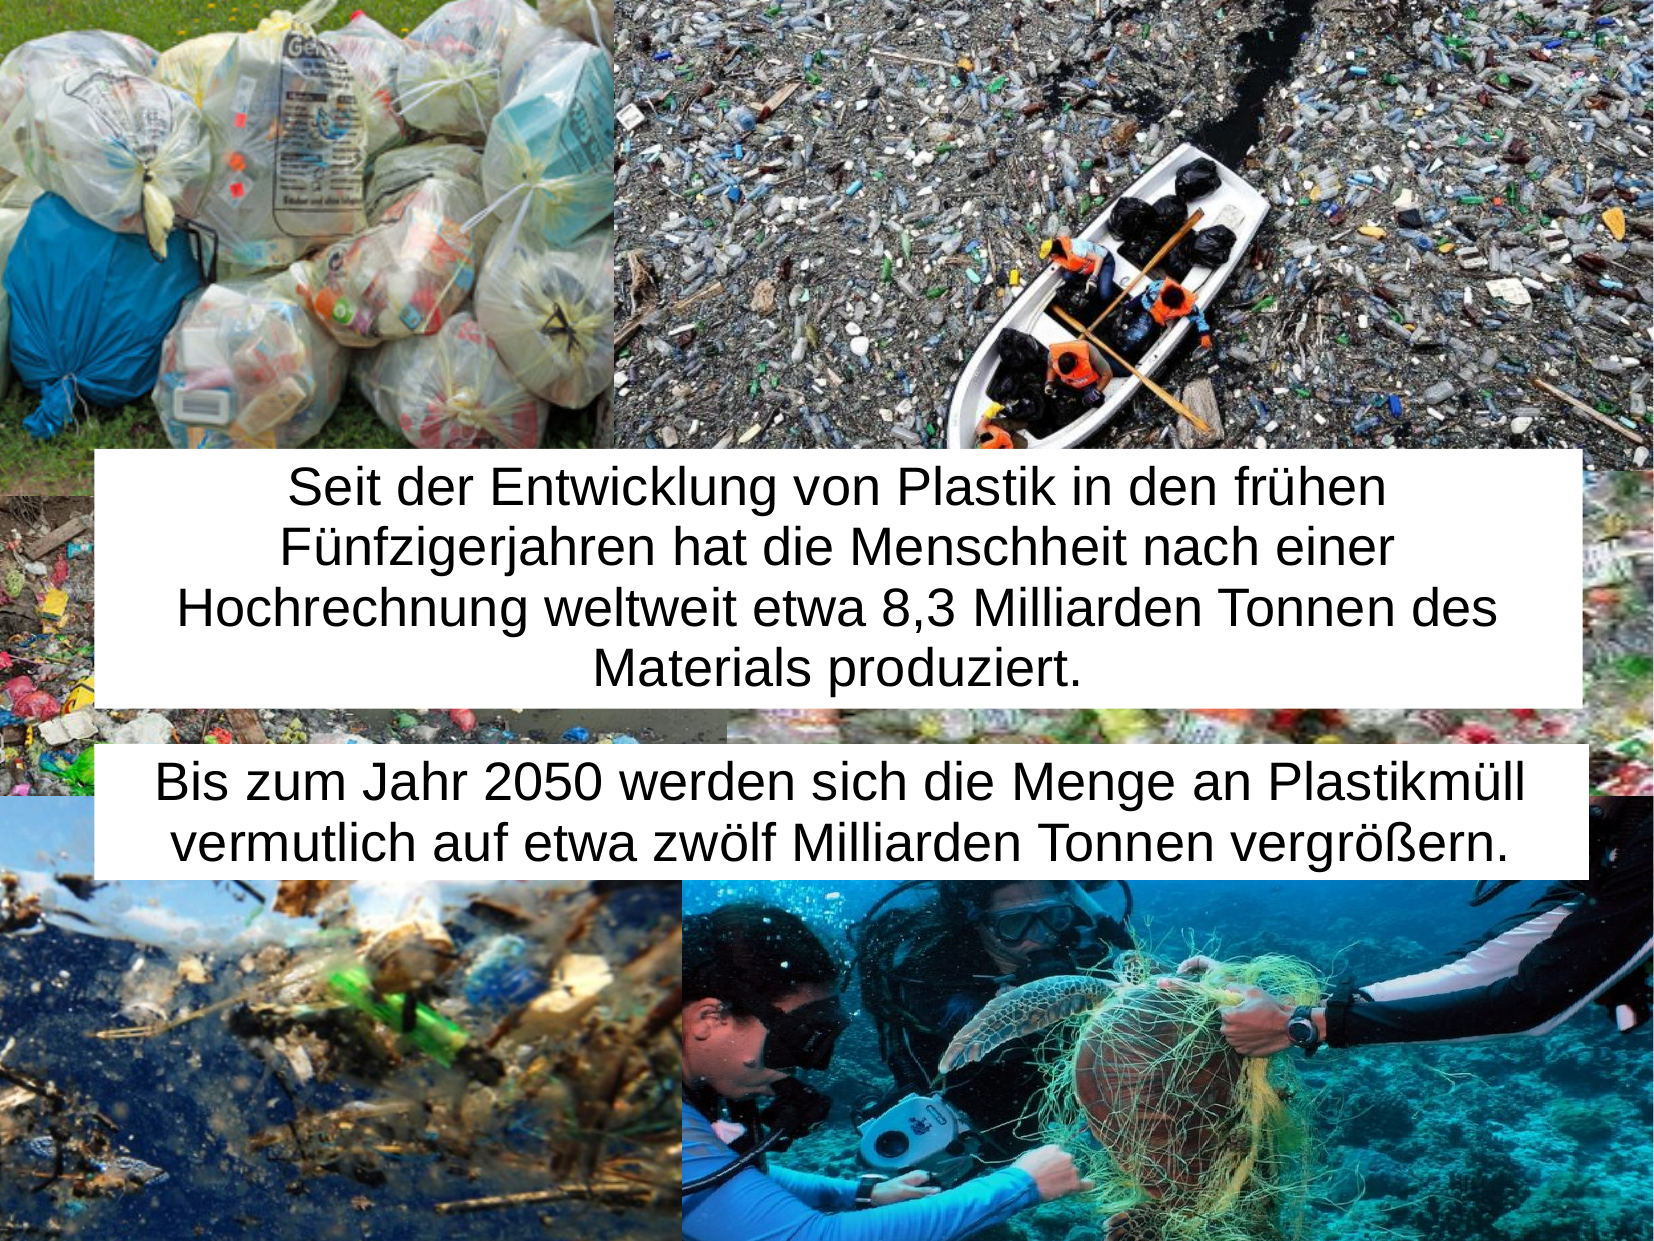

Seit der Entwicklung von Plastik in den frühen Fünfzigerjahren hat die Menschheit nach einer Hochrechnung weltweit etwa 8,3 Milliarden Tonnen des Materials produziert.
Bis zum Jahr 2050 werden sich die Menge an Plastikmüll vermutlich auf etwa zwölf Milliarden Tonnen vergrößern.